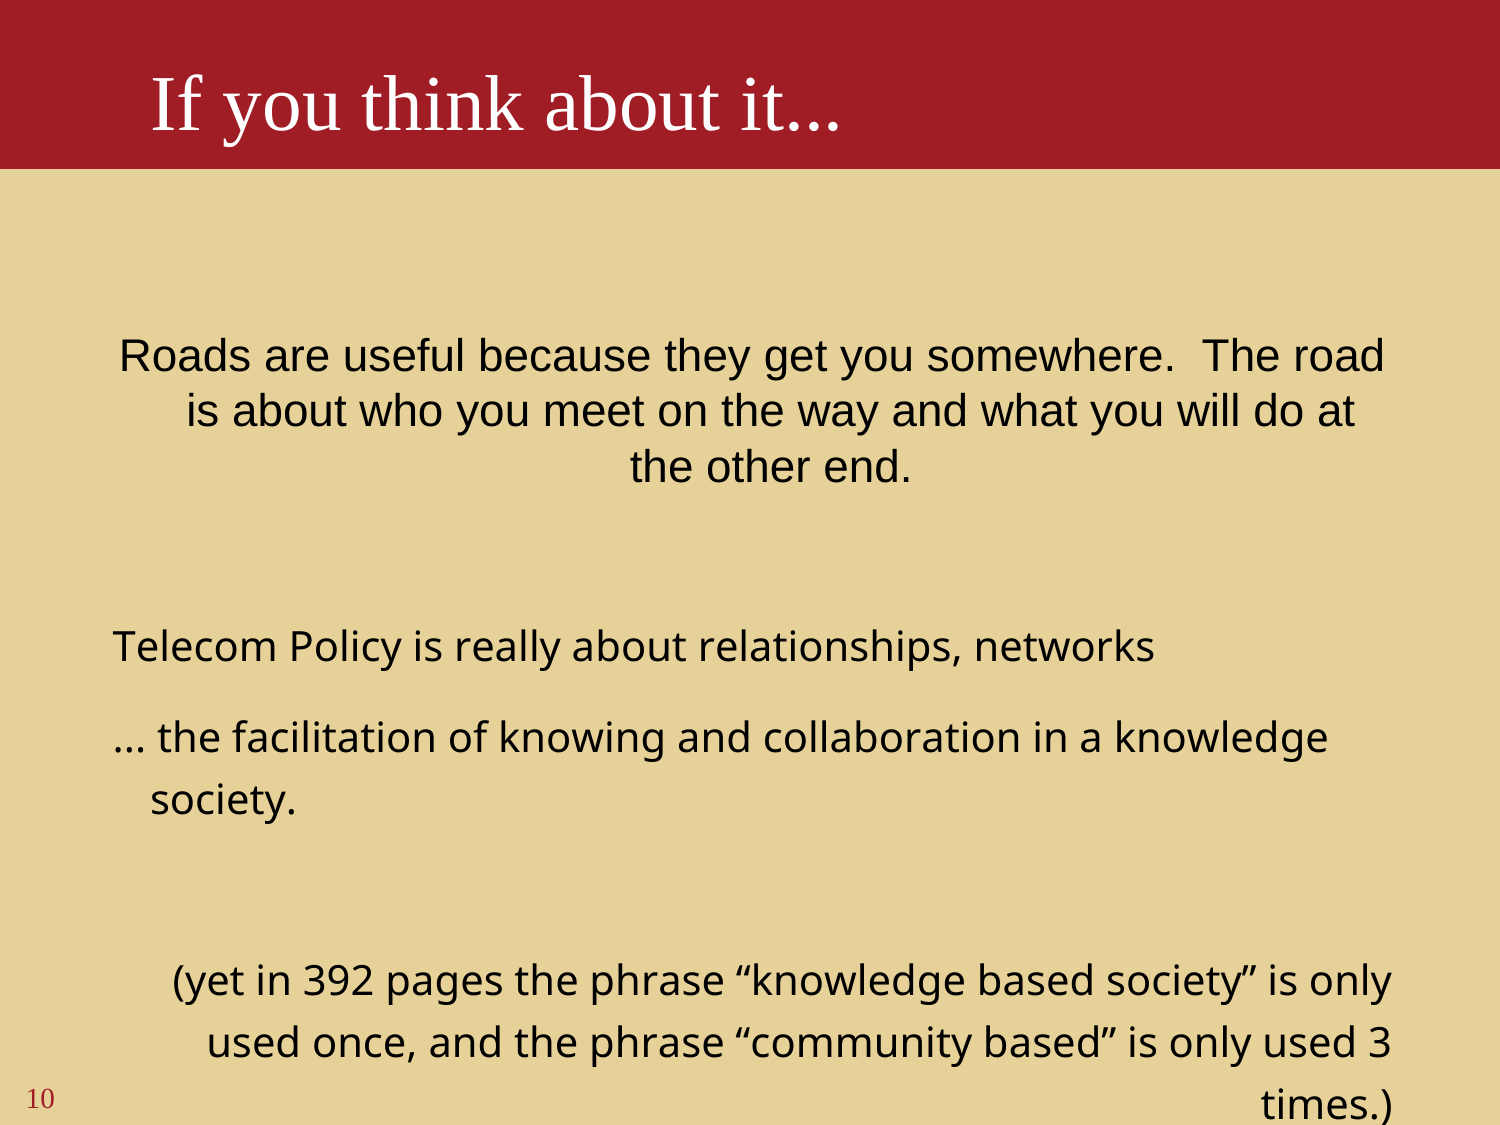

# If you think about it...
Roads are useful because they get you somewhere. The road is about who you meet on the way and what you will do at the other end.
Telecom Policy is really about relationships, networks
... the facilitation of knowing and collaboration in a knowledge society.
(yet in 392 pages the phrase “knowledge based society” is only used once, and the phrase “community based” is only used 3 times.)